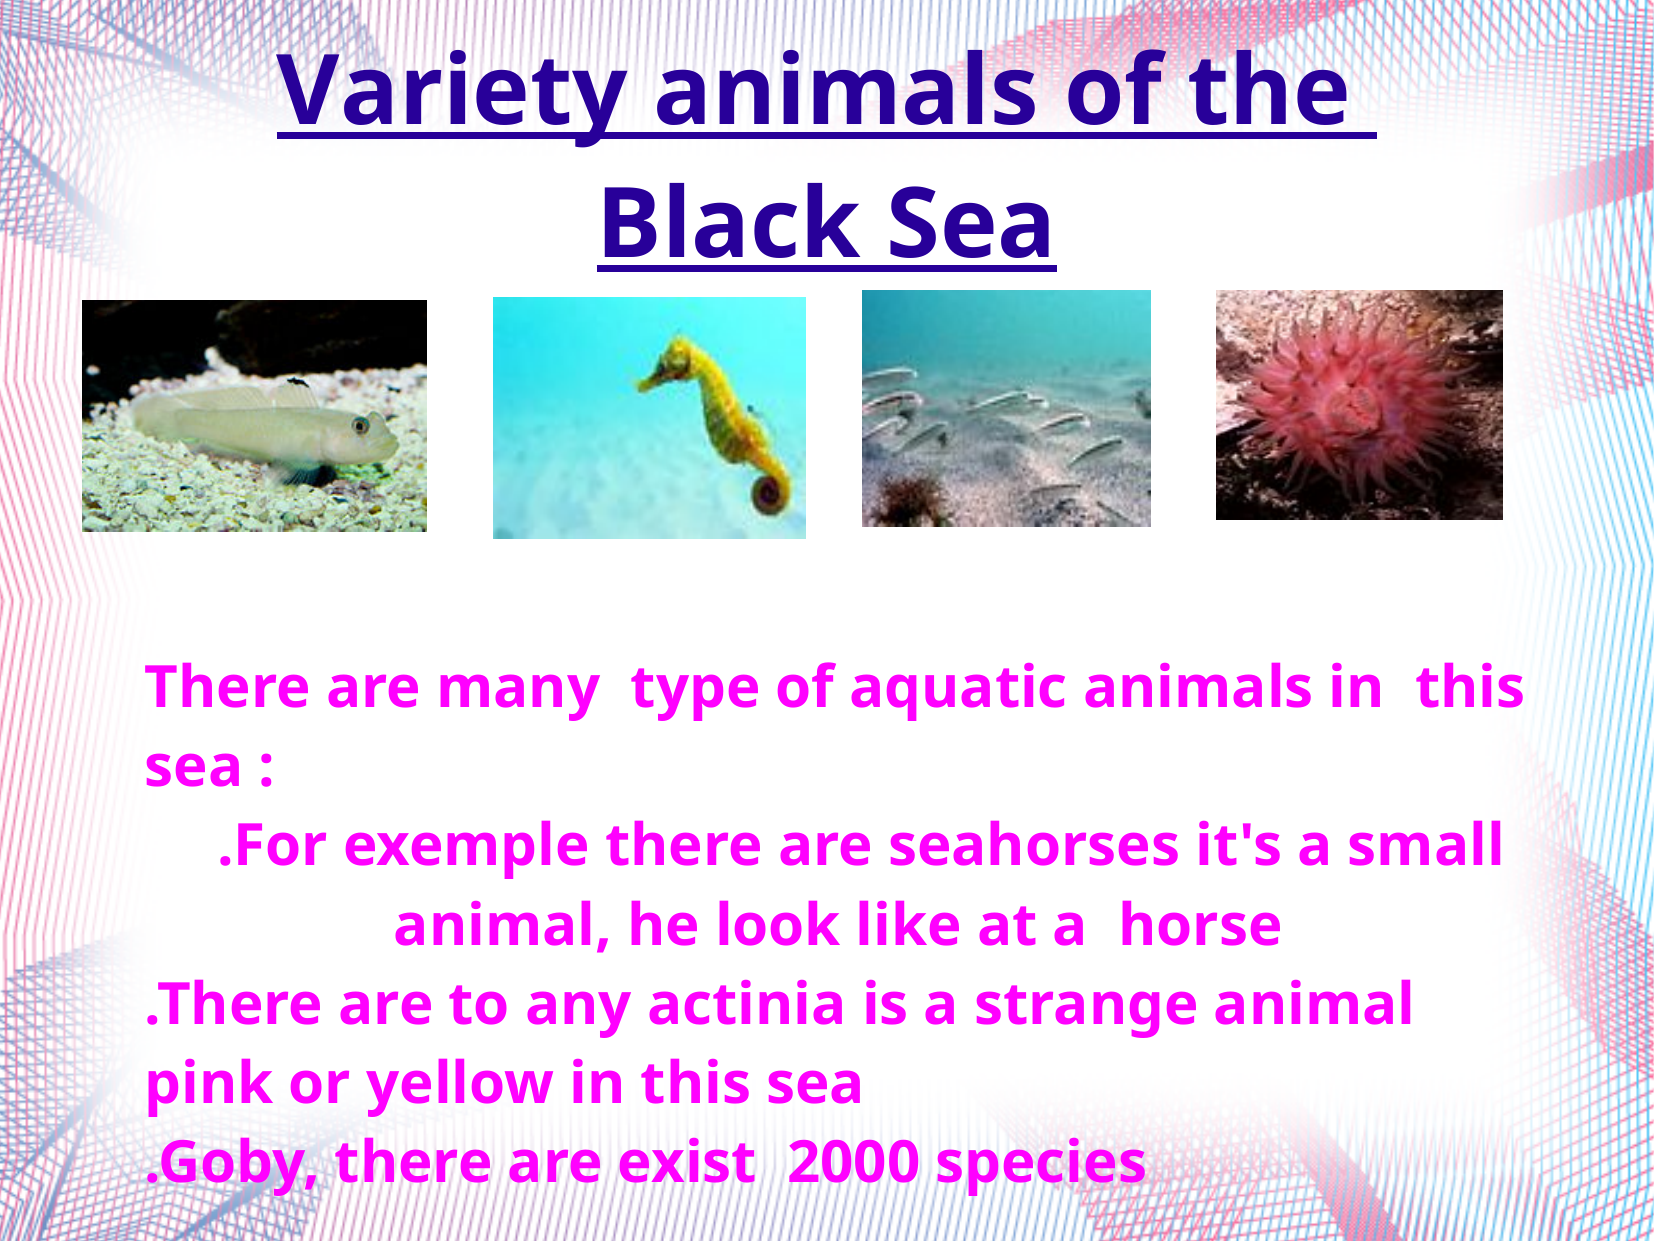

# Variety animals of the Black Sea
There are many type of aquatic animals in this sea :
 .For exemple there are seahorses it's a small animal, he look like at a horse
.There are to any actinia is a strange animal pink or yellow in this sea
.Goby, there are exist 2000 species